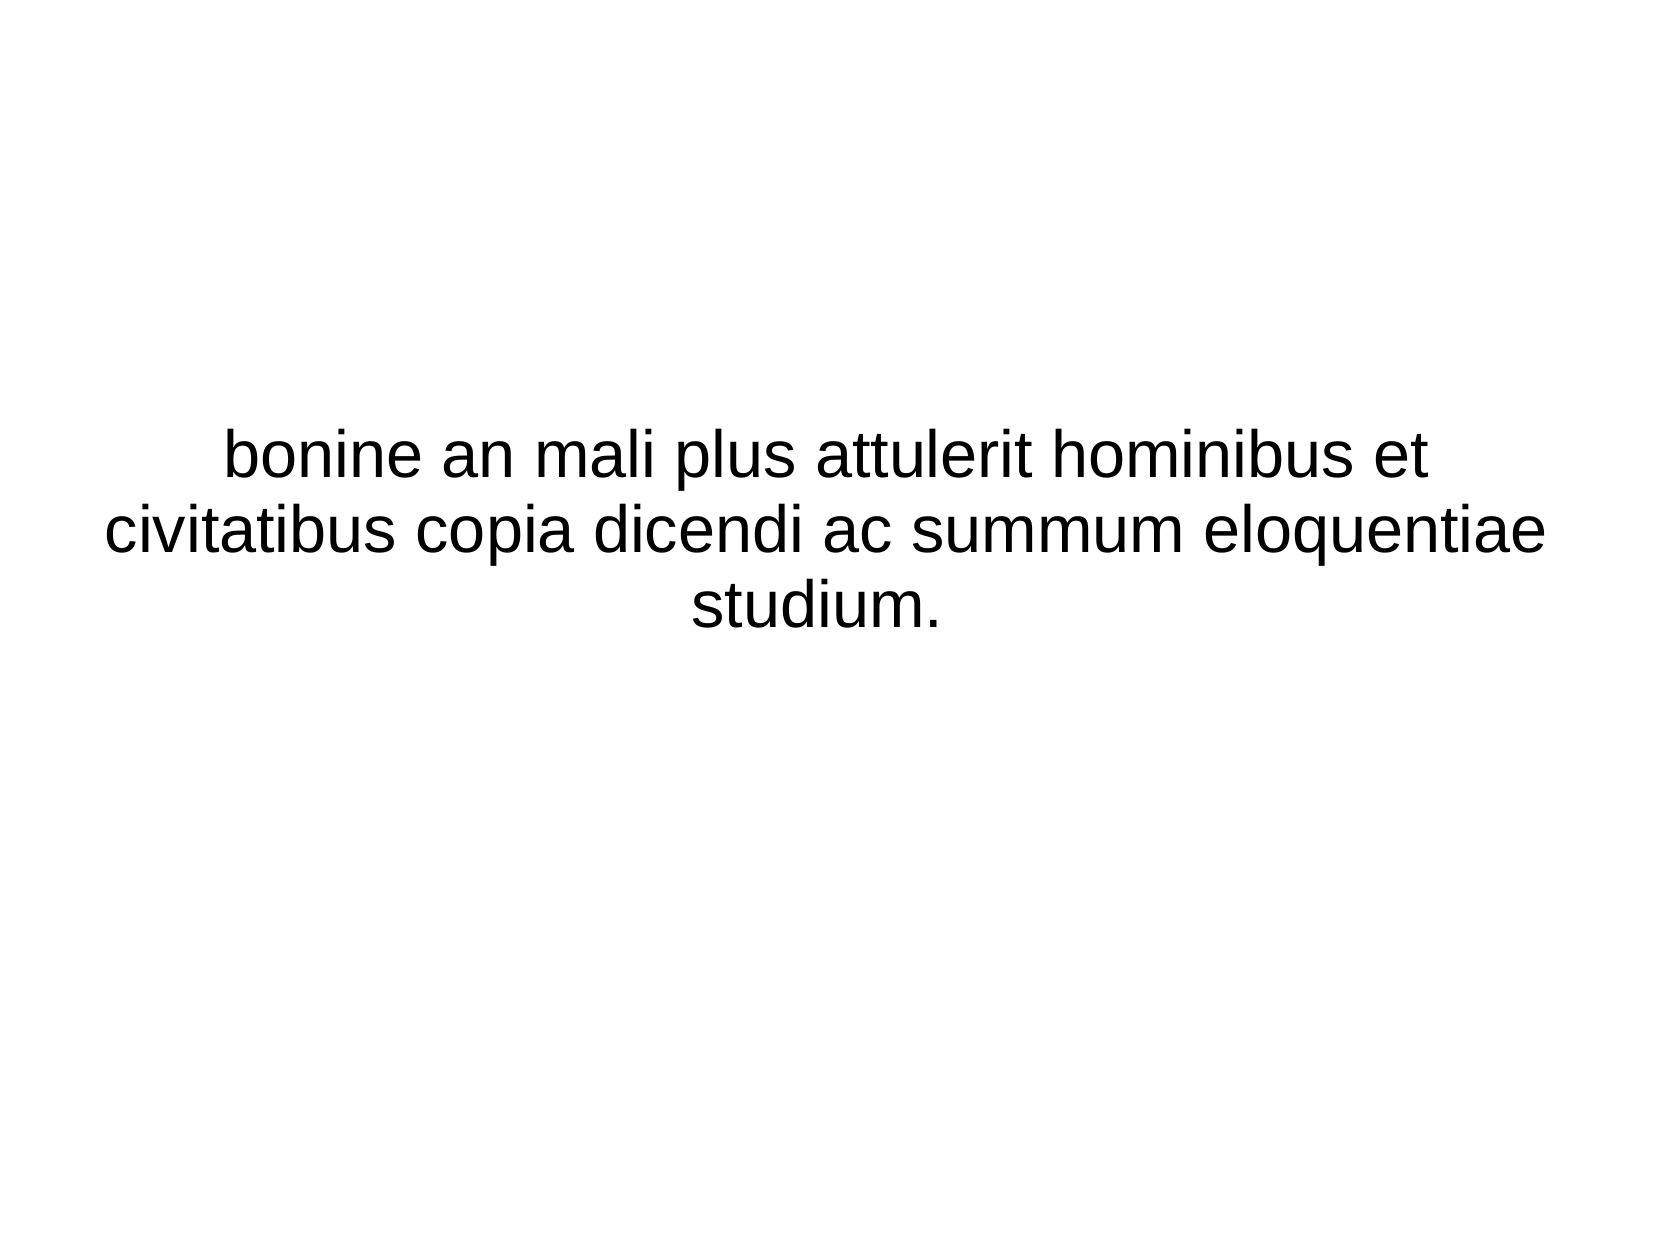

# bonine an mali plus attulerit hominibus et civitatibus copia dicendi ac summum eloquentiae studium.